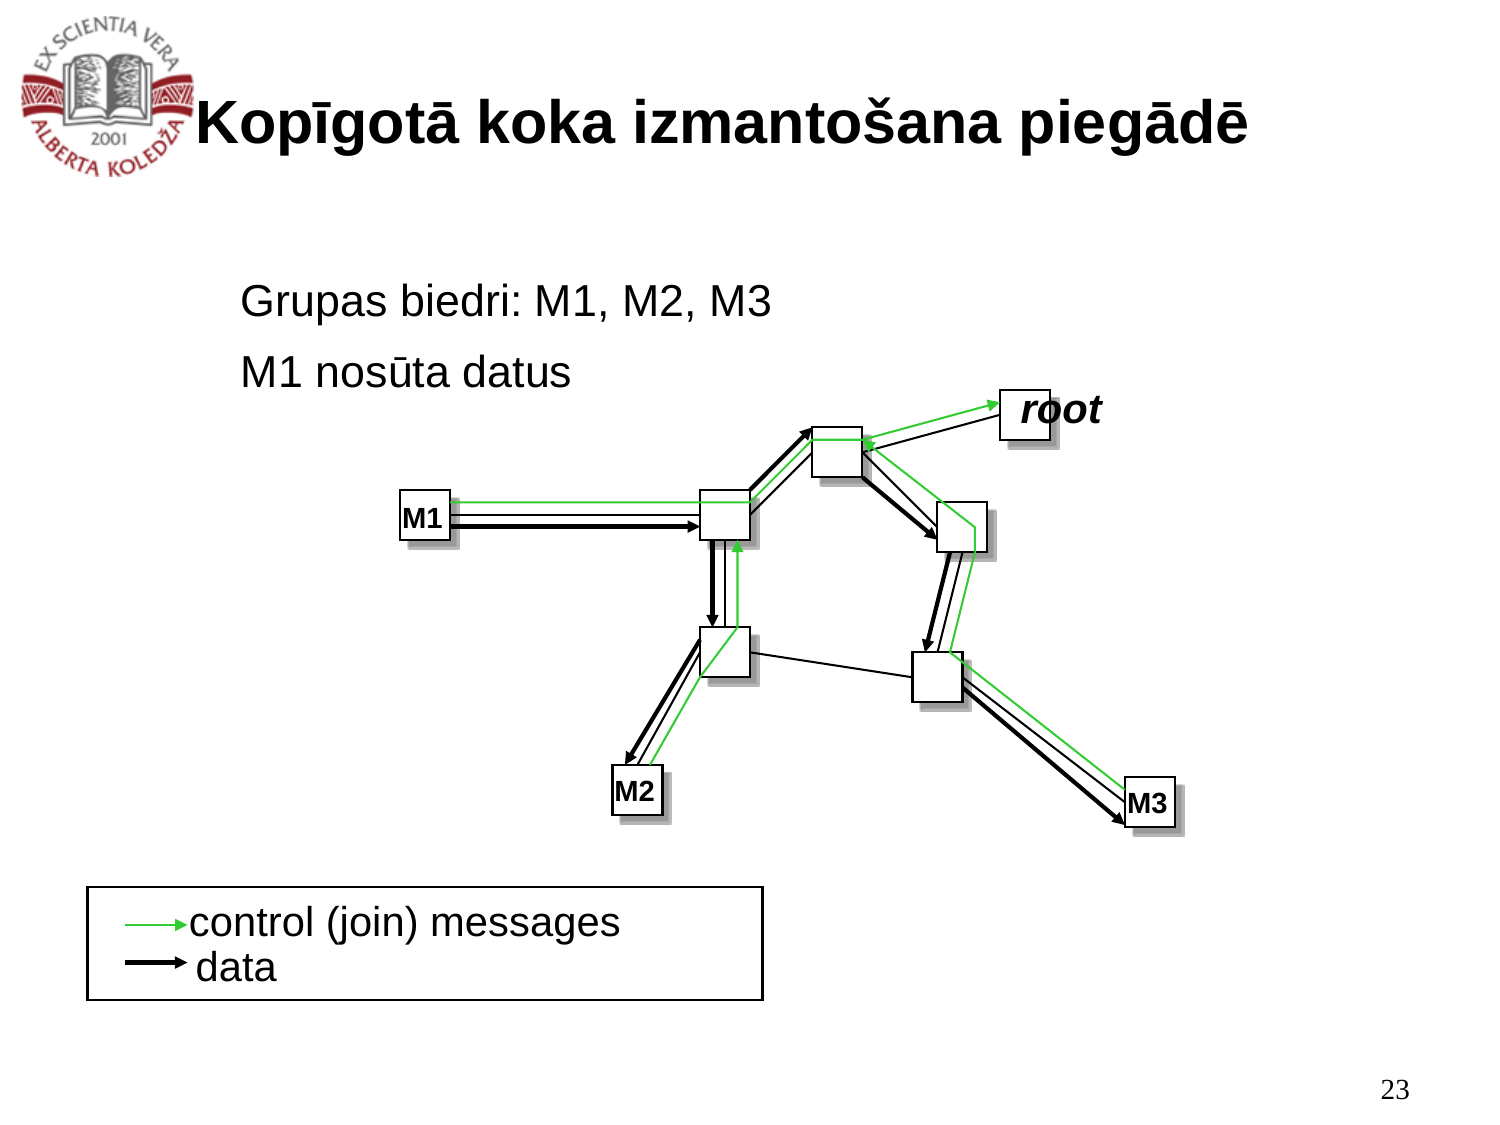

# Kopīgotā koka izmantošana piegādē
Grupas biedri: M1, M2, M3
M1 nosūta datus
root
M1
M2
M3
control (join) messages
data